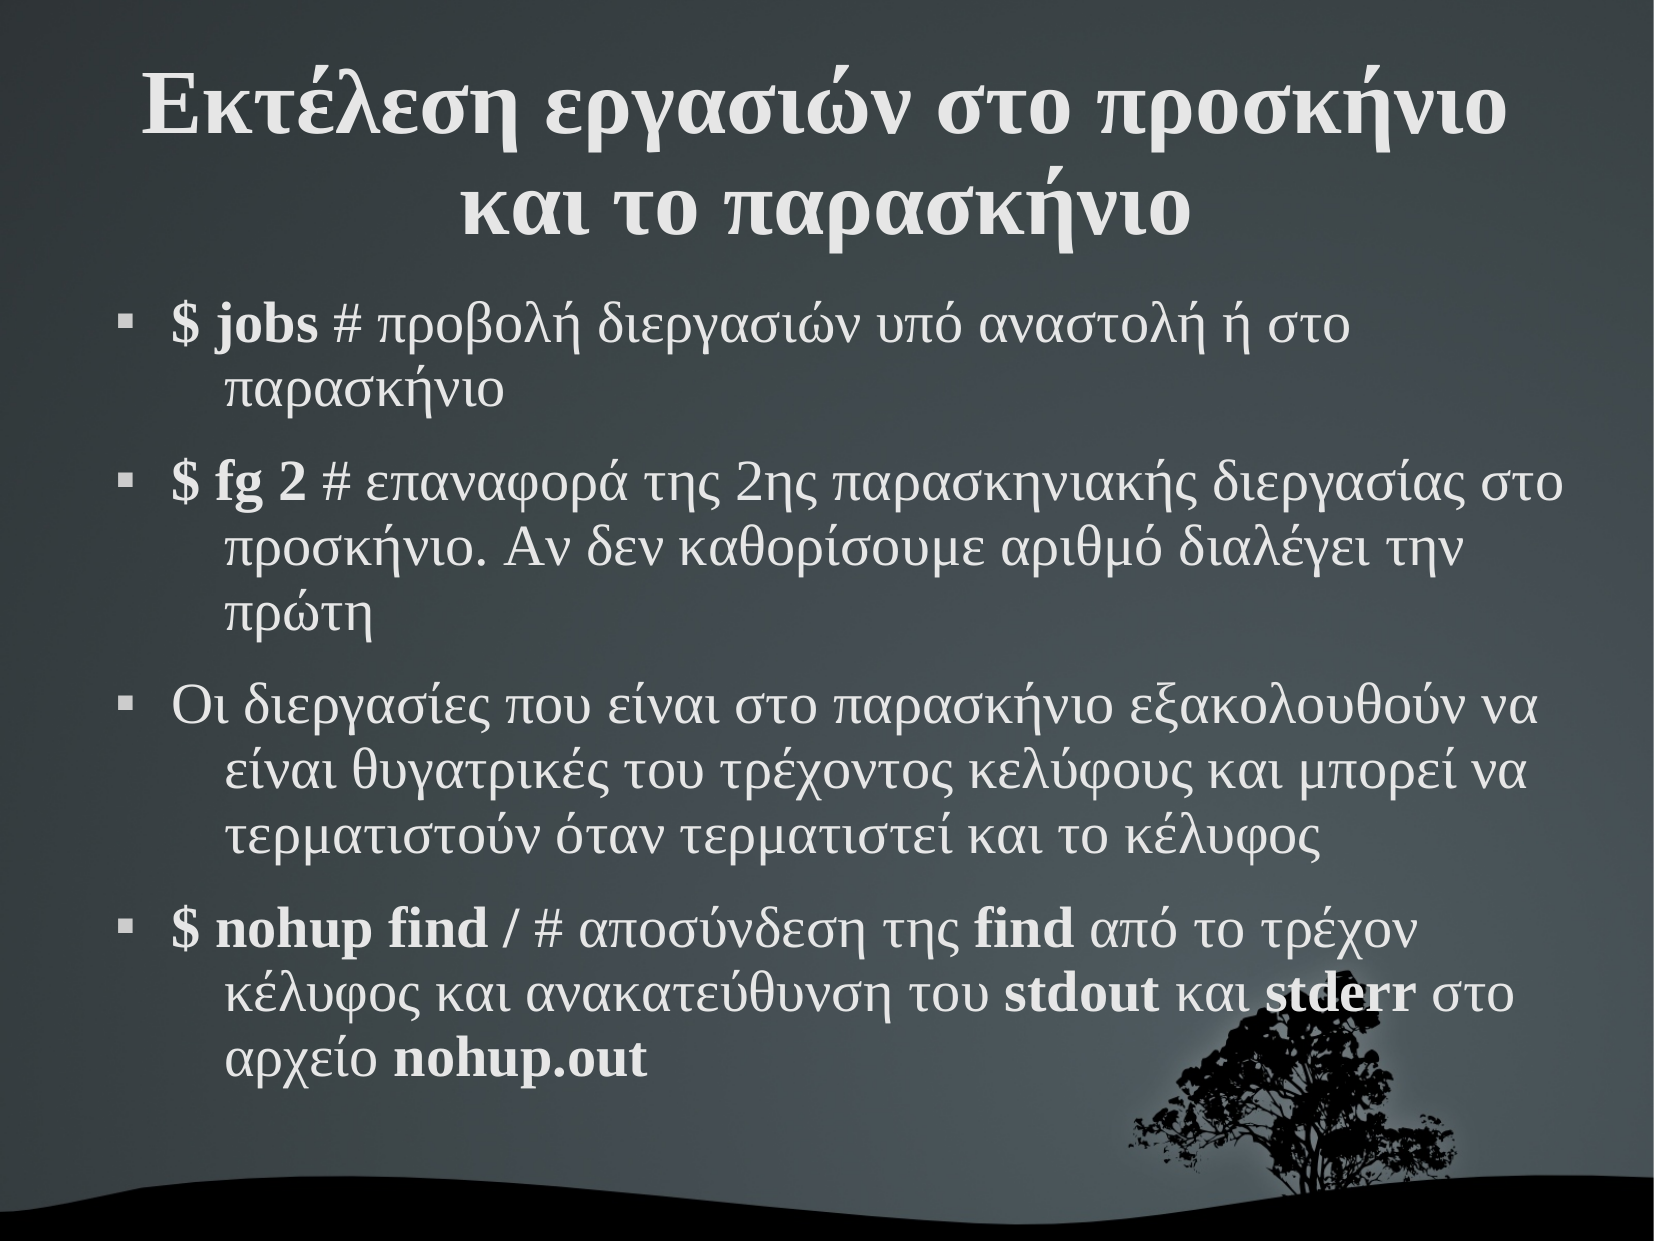

Εκτέλεση εργασιών στο προσκήνιο και το παρασκήνιο
# $ jobs # προβολή διεργασιών υπό αναστολή ή στο παρασκήνιο
$ fg 2 # επαναφορά της 2ης παρασκηνιακής διεργασίας στο προσκήνιο. Αν δεν καθορίσουμε αριθμό διαλέγει την πρώτη
Οι διεργασίες που είναι στο παρασκήνιο εξακολουθούν να είναι θυγατρικές του τρέχοντος κελύφους και μπορεί να τερματιστούν όταν τερματιστεί και το κέλυφος
$ nohup find / # αποσύνδεση της find από το τρέχον κέλυφος και ανακατεύθυνση του stdout και stderr στο αρχείο nohup.out